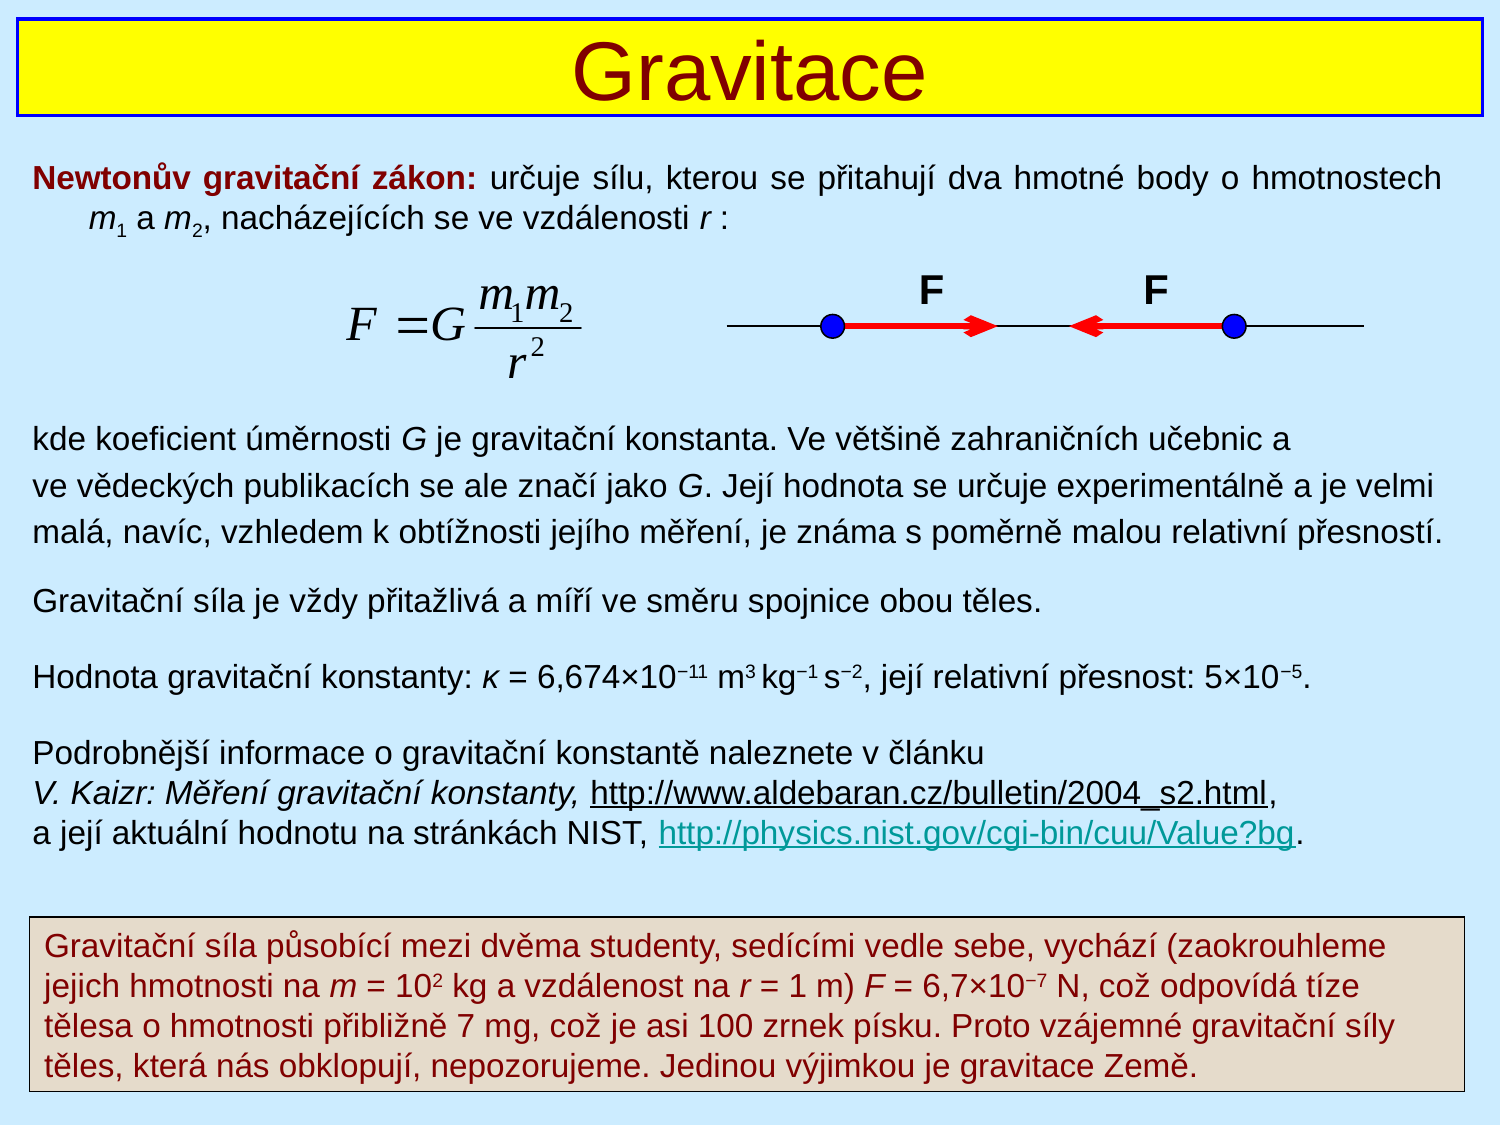

Gravitace
Newtonův gravitační zákon: určuje sílu, kterou se přitahují dva hmotné body o hmotnostech
m1 a m2, nacházejících se ve vzdálenosti r :
kde koeficient úměrnosti G je gravitační konstanta. Ve většině zahraničních učebnic a
ve vědeckých publikacích se ale značí jako G. Její hodnota se určuje experimentálně a je velmi
malá, navíc, vzhledem k obtížnosti jejího měření, je známa s poměrně malou relativní přesností.
Gravitační síla je vždy přitažlivá a míří ve směru spojnice obou těles.
Hodnota gravitační konstanty: κ = 6,674×10−11 m3 kg−1 s−2, její relativní přesnost: 5×10−5.
Podrobnější informace o gravitační konstantě naleznete v článku
V. Kaizr: Měření gravitační konstanty, http://www.aldebaran.cz/bulletin/2004_s2.html,
a její aktuální hodnotu na stránkách NIST, http://physics.nist.gov/cgi-bin/cuu/Value?bg.
F
F
Gravitační síla působící mezi dvěma studenty, sedícími vedle sebe, vychází (zaokrouhleme jejich hmotnosti na m = 102 kg a vzdálenost na r = 1 m) F = 6,7×10−7 N, což odpovídá tíze tělesa o hmotnosti přibližně 7 mg, což je asi 100 zrnek písku. Proto vzájemné gravitační síly těles, která nás obklopují, nepozorujeme. Jedinou výjimkou je gravitace Země.